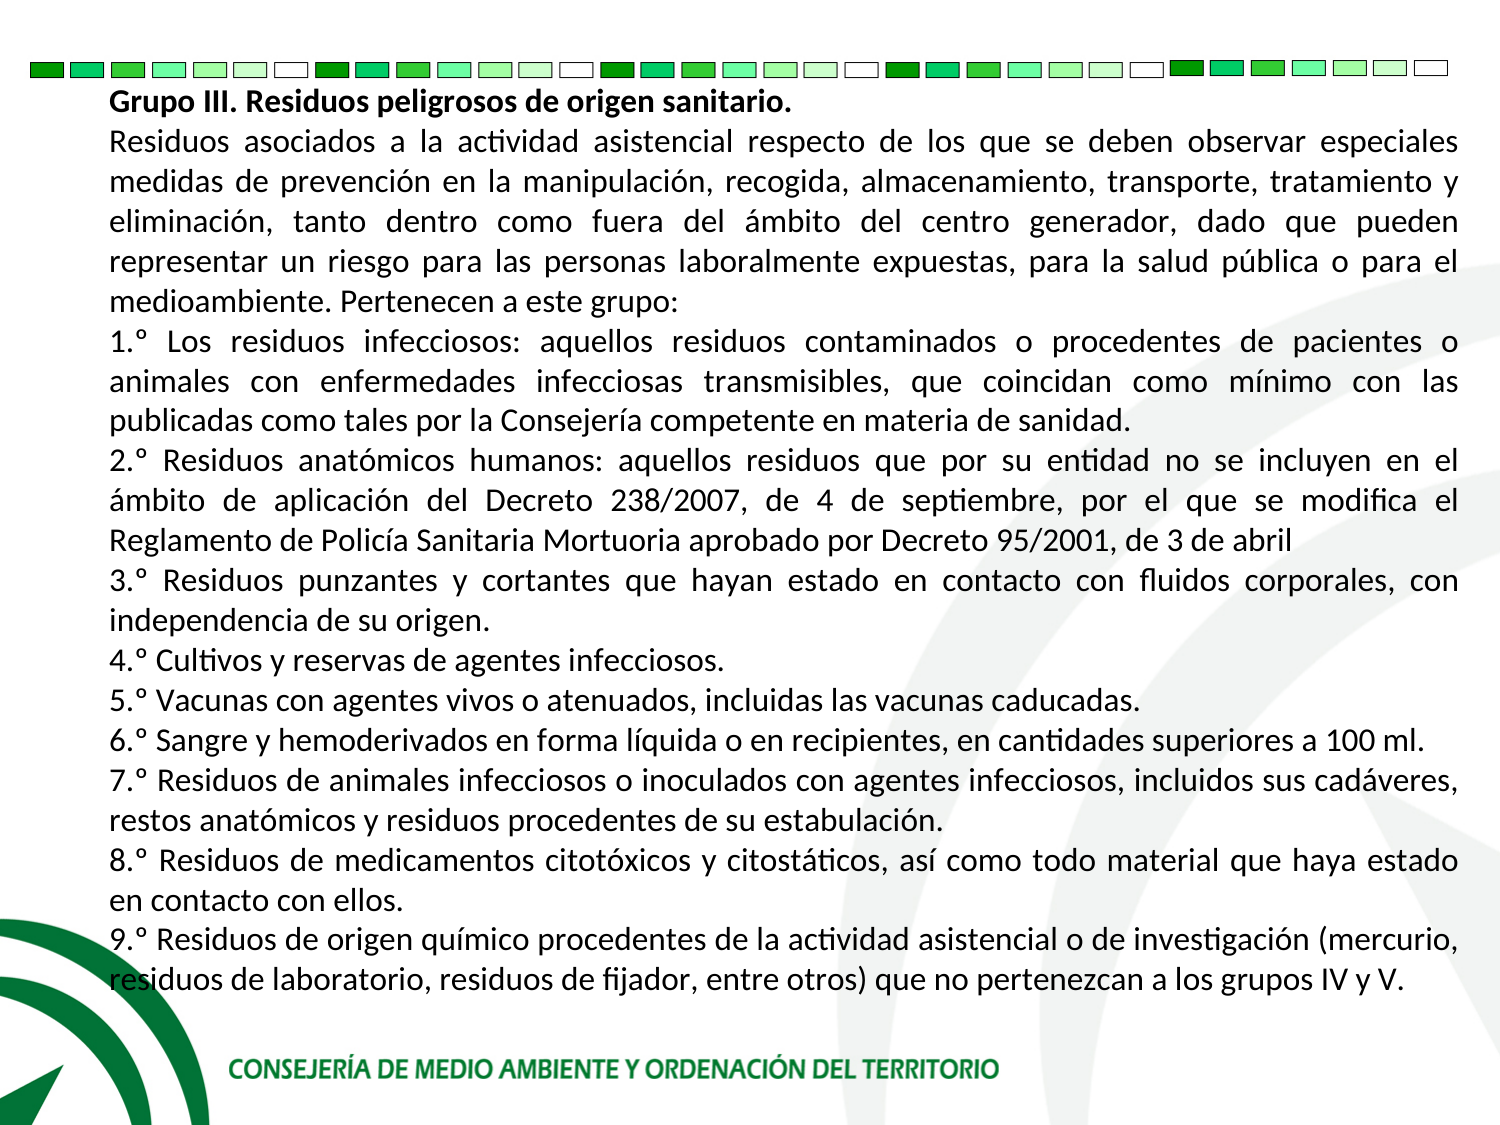

# Grupo III. Residuos peligrosos de origen sanitario.
Residuos asociados a la actividad asistencial respecto de los que se deben observar especiales medidas de prevención en la manipulación, recogida, almacenamiento, transporte, tratamiento y eliminación, tanto dentro como fuera del ámbito del centro generador, dado que pueden representar un riesgo para las personas laboralmente expuestas, para la salud pública o para el medioambiente. Pertenecen a este grupo:
1.º Los residuos infecciosos: aquellos residuos contaminados o procedentes de pacientes o animales con enfermedades infecciosas transmisibles, que coincidan como mínimo con las publicadas como tales por la Consejería competente en materia de sanidad.
2.º Residuos anatómicos humanos: aquellos residuos que por su entidad no se incluyen en el ámbito de aplicación del Decreto 238/2007, de 4 de septiembre, por el que se modifica el Reglamento de Policía Sanitaria Mortuoria aprobado por Decreto 95/2001, de 3 de abril
3.º Residuos punzantes y cortantes que hayan estado en contacto con fluidos corporales, con independencia de su origen.
4.º Cultivos y reservas de agentes infecciosos.
5.º Vacunas con agentes vivos o atenuados, incluidas las vacunas caducadas.
6.º Sangre y hemoderivados en forma líquida o en recipientes, en cantidades superiores a 100 ml.
7.º Residuos de animales infecciosos o inoculados con agentes infecciosos, incluidos sus cadáveres, restos anatómicos y residuos procedentes de su estabulación.
8.º Residuos de medicamentos citotóxicos y citostáticos, así como todo material que haya estado en contacto con ellos.
9.º Residuos de origen químico procedentes de la actividad asistencial o de investigación (mercurio, residuos de laboratorio, residuos de fijador, entre otros) que no pertenezcan a los grupos IV y V.